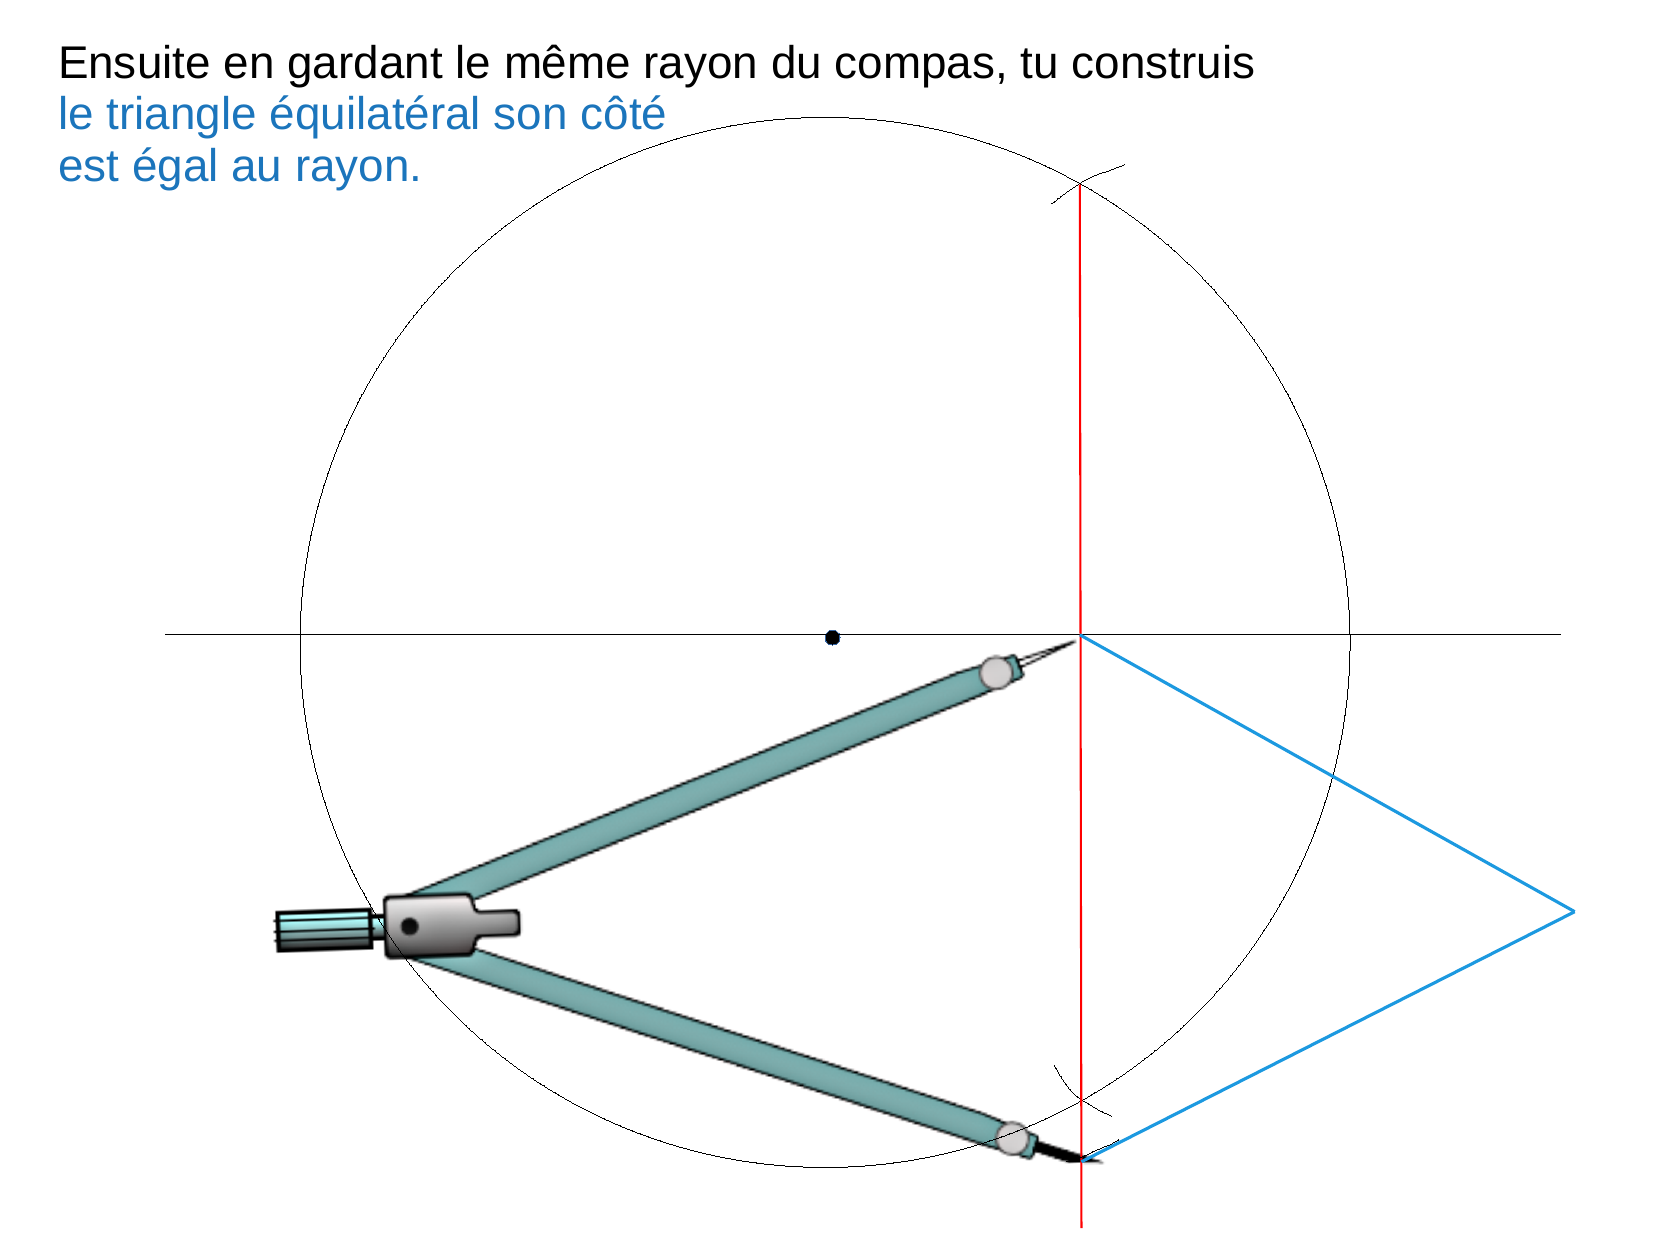

Ensuite en gardant le même rayon du compas, tu construis
le triangle équilatéral son côté
est égal au rayon.